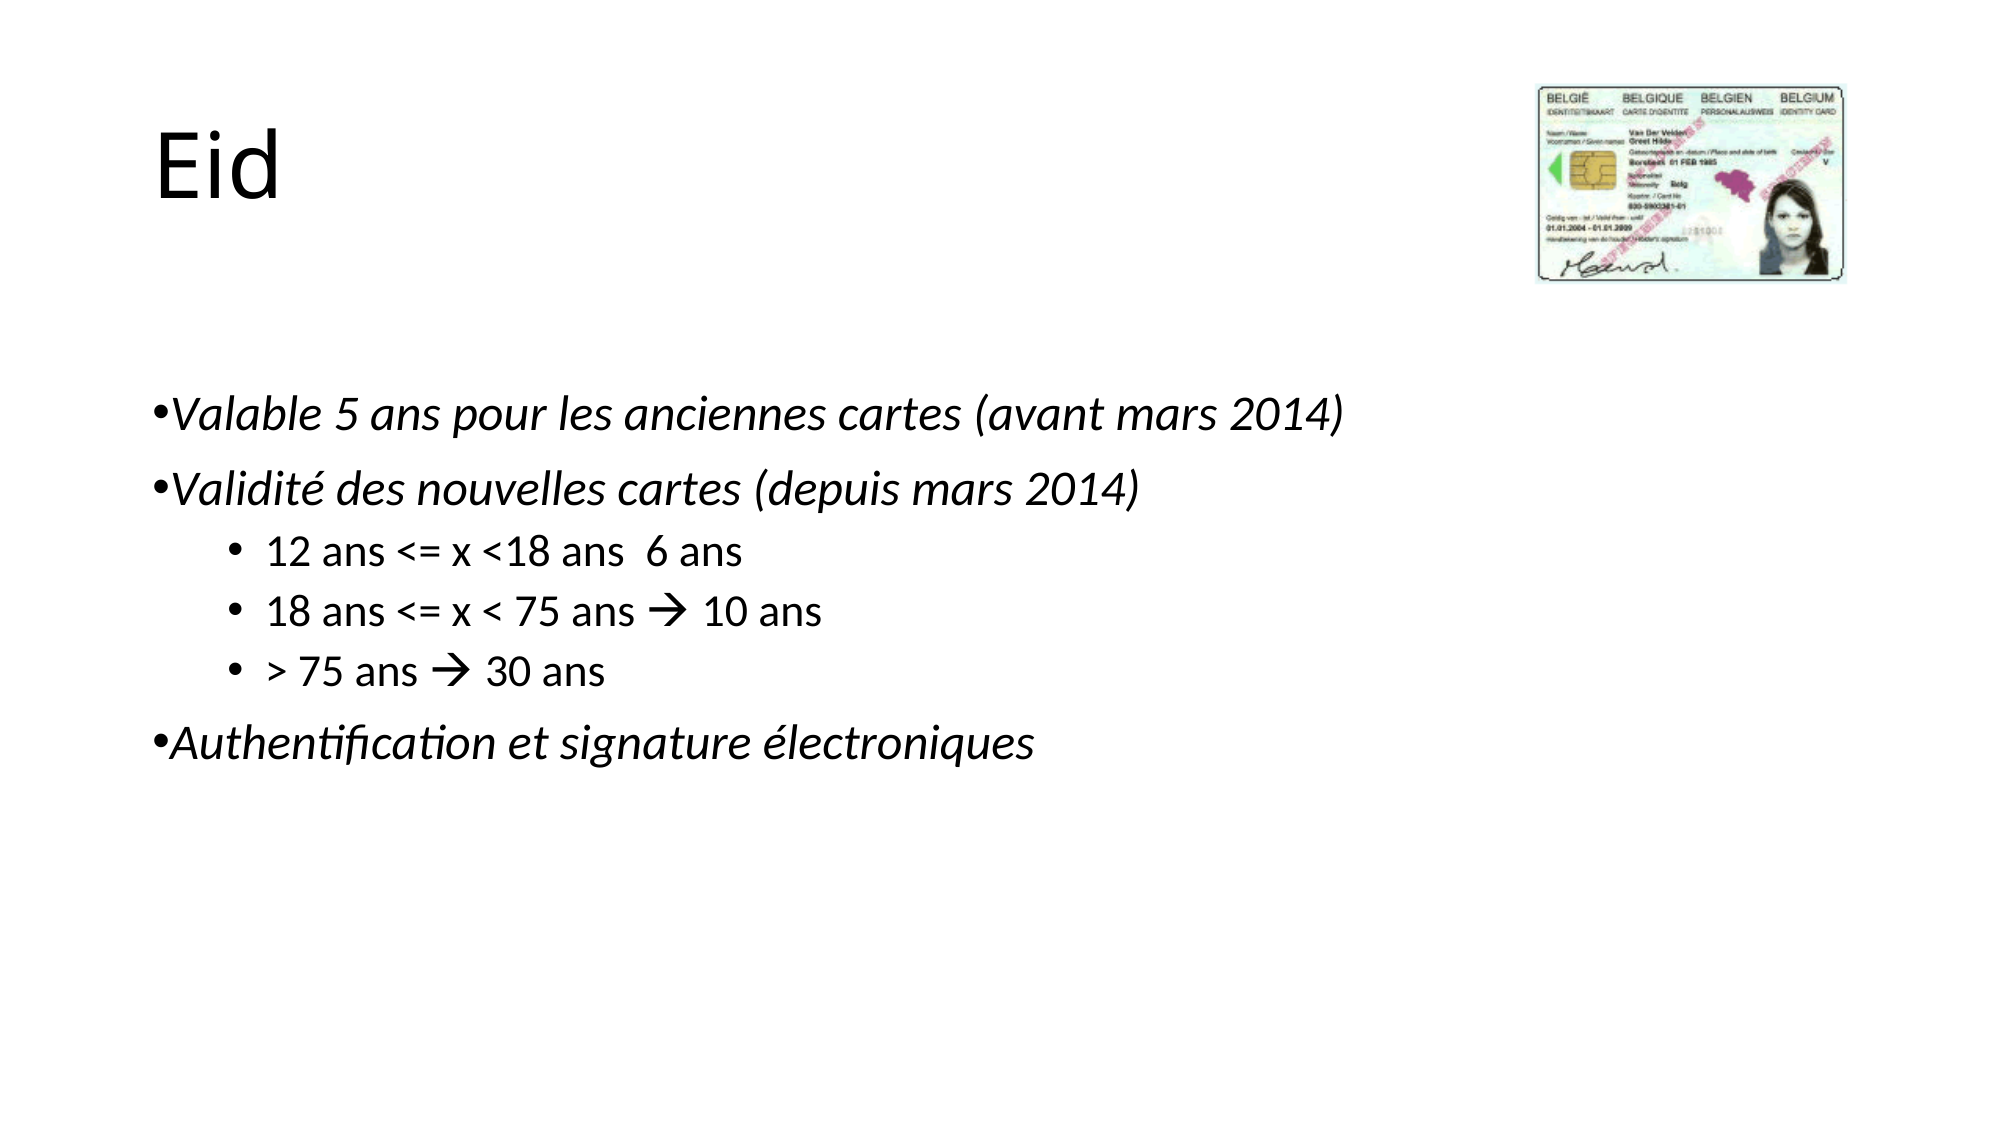

Eid
Valable 5 ans pour les anciennes cartes (avant mars 2014)
Validité des nouvelles cartes (depuis mars 2014)
12 ans <= x <18 ans 6 ans
18 ans <= x < 75 ans  10 ans
> 75 ans  30 ans
Authentification et signature électroniques